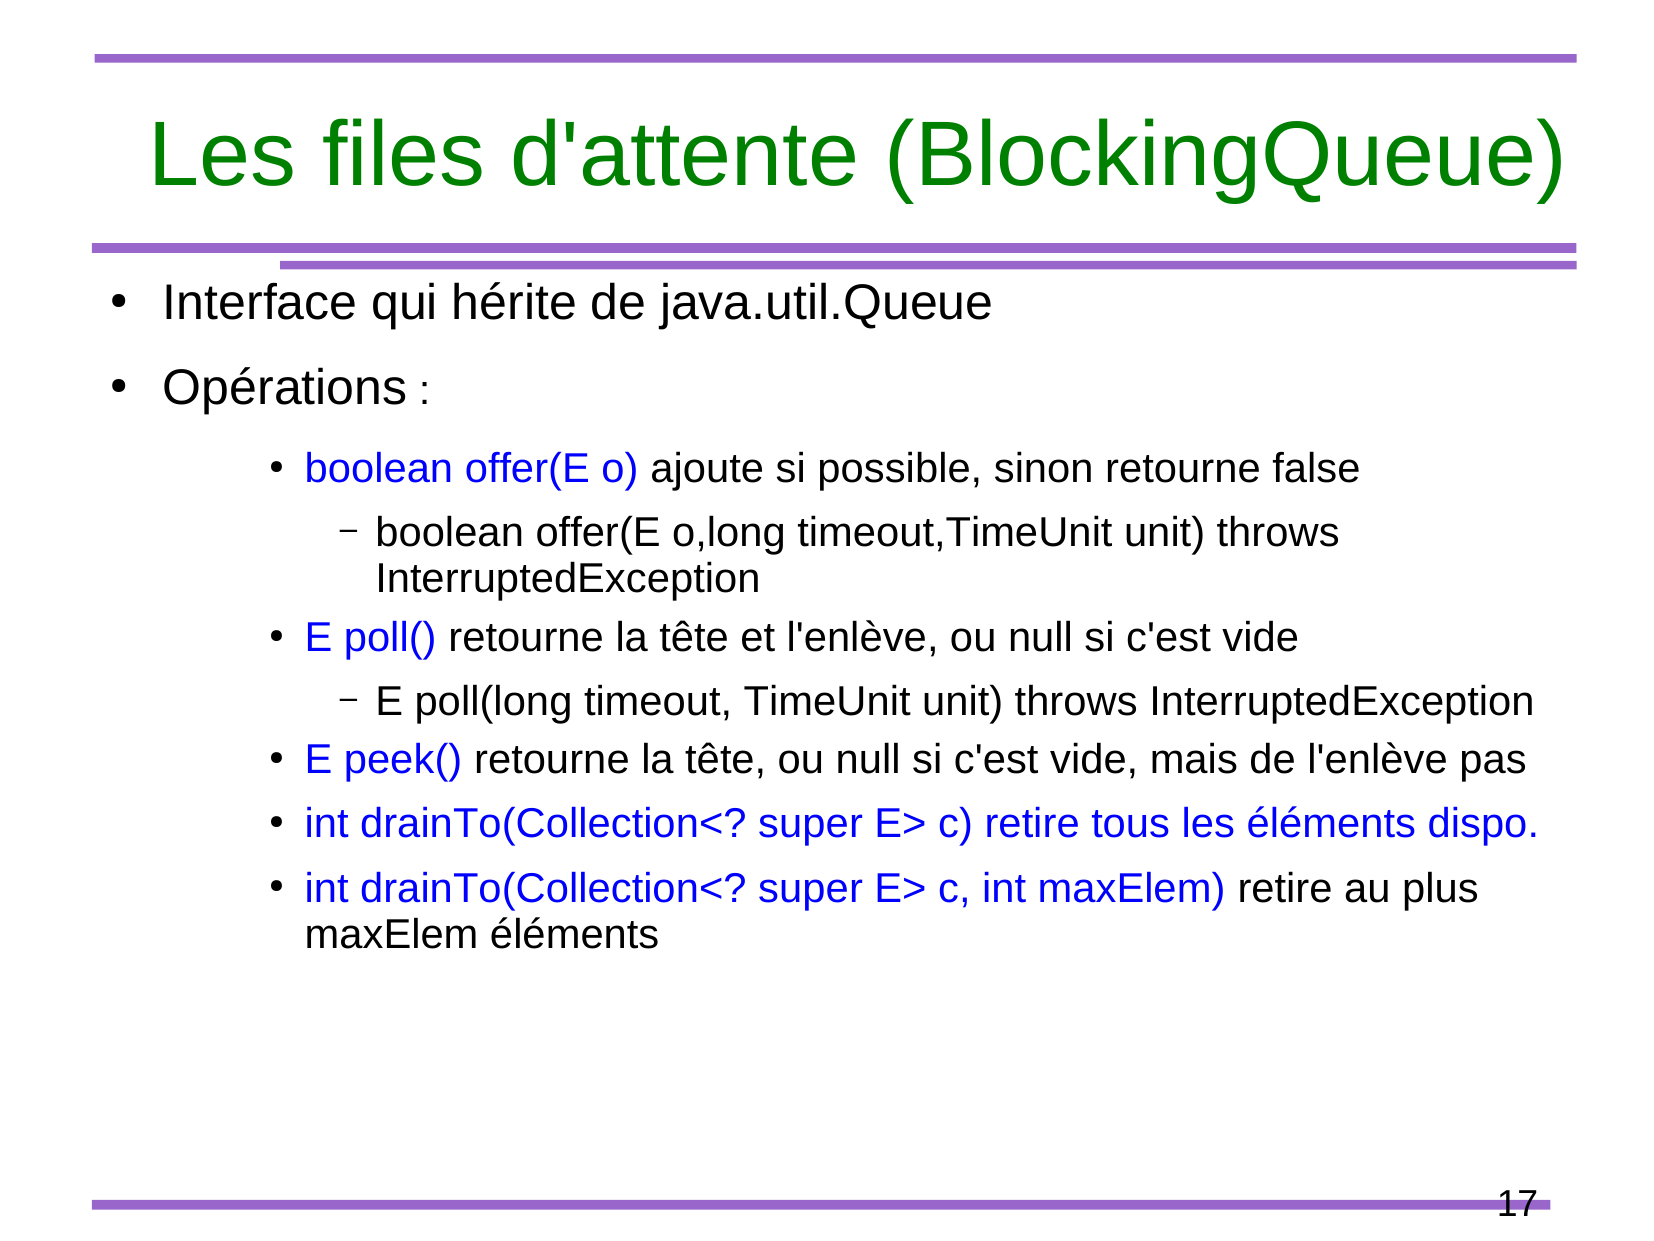

# Les files d'attente (BlockingQueue)
Interface qui hérite de java.util.Queue
Opérations :
boolean offer(E o) ajoute si possible, sinon retourne false
boolean offer(E o,long timeout,TimeUnit unit) throws InterruptedException
E poll() retourne la tête et l'enlève, ou null si c'est vide
E poll(long timeout, TimeUnit unit) throws InterruptedException
E peek() retourne la tête, ou null si c'est vide, mais de l'enlève pas
int drainTo(Collection<? super E> c) retire tous les éléments dispo.
int drainTo(Collection<? super E> c, int maxElem) retire au plus maxElem éléments